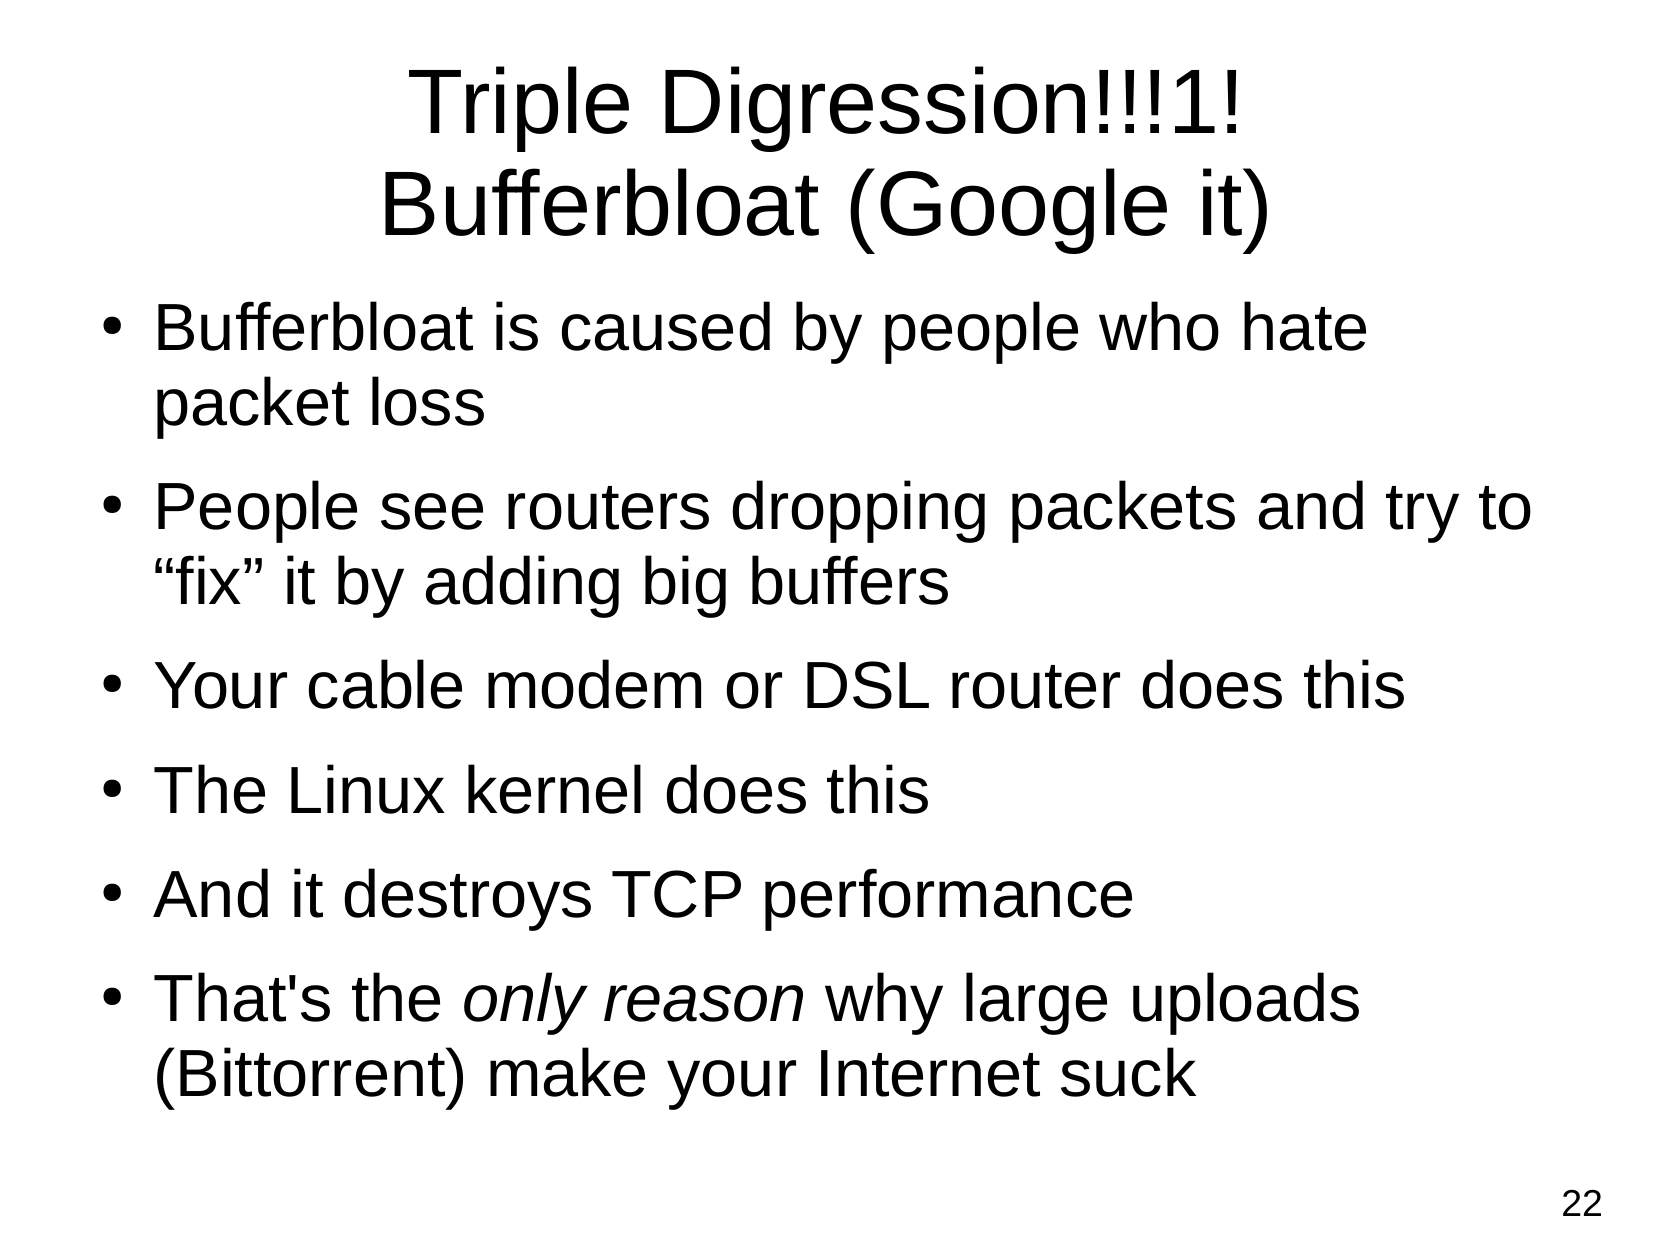

# Triple Digression!!!1! Bufferbloat (Google it)
Bufferbloat is caused by people who hate packet loss
People see routers dropping packets and try to “fix” it by adding big buffers
Your cable modem or DSL router does this
The Linux kernel does this
And it destroys TCP performance
That's the only reason why large uploads (Bittorrent) make your Internet suck
22